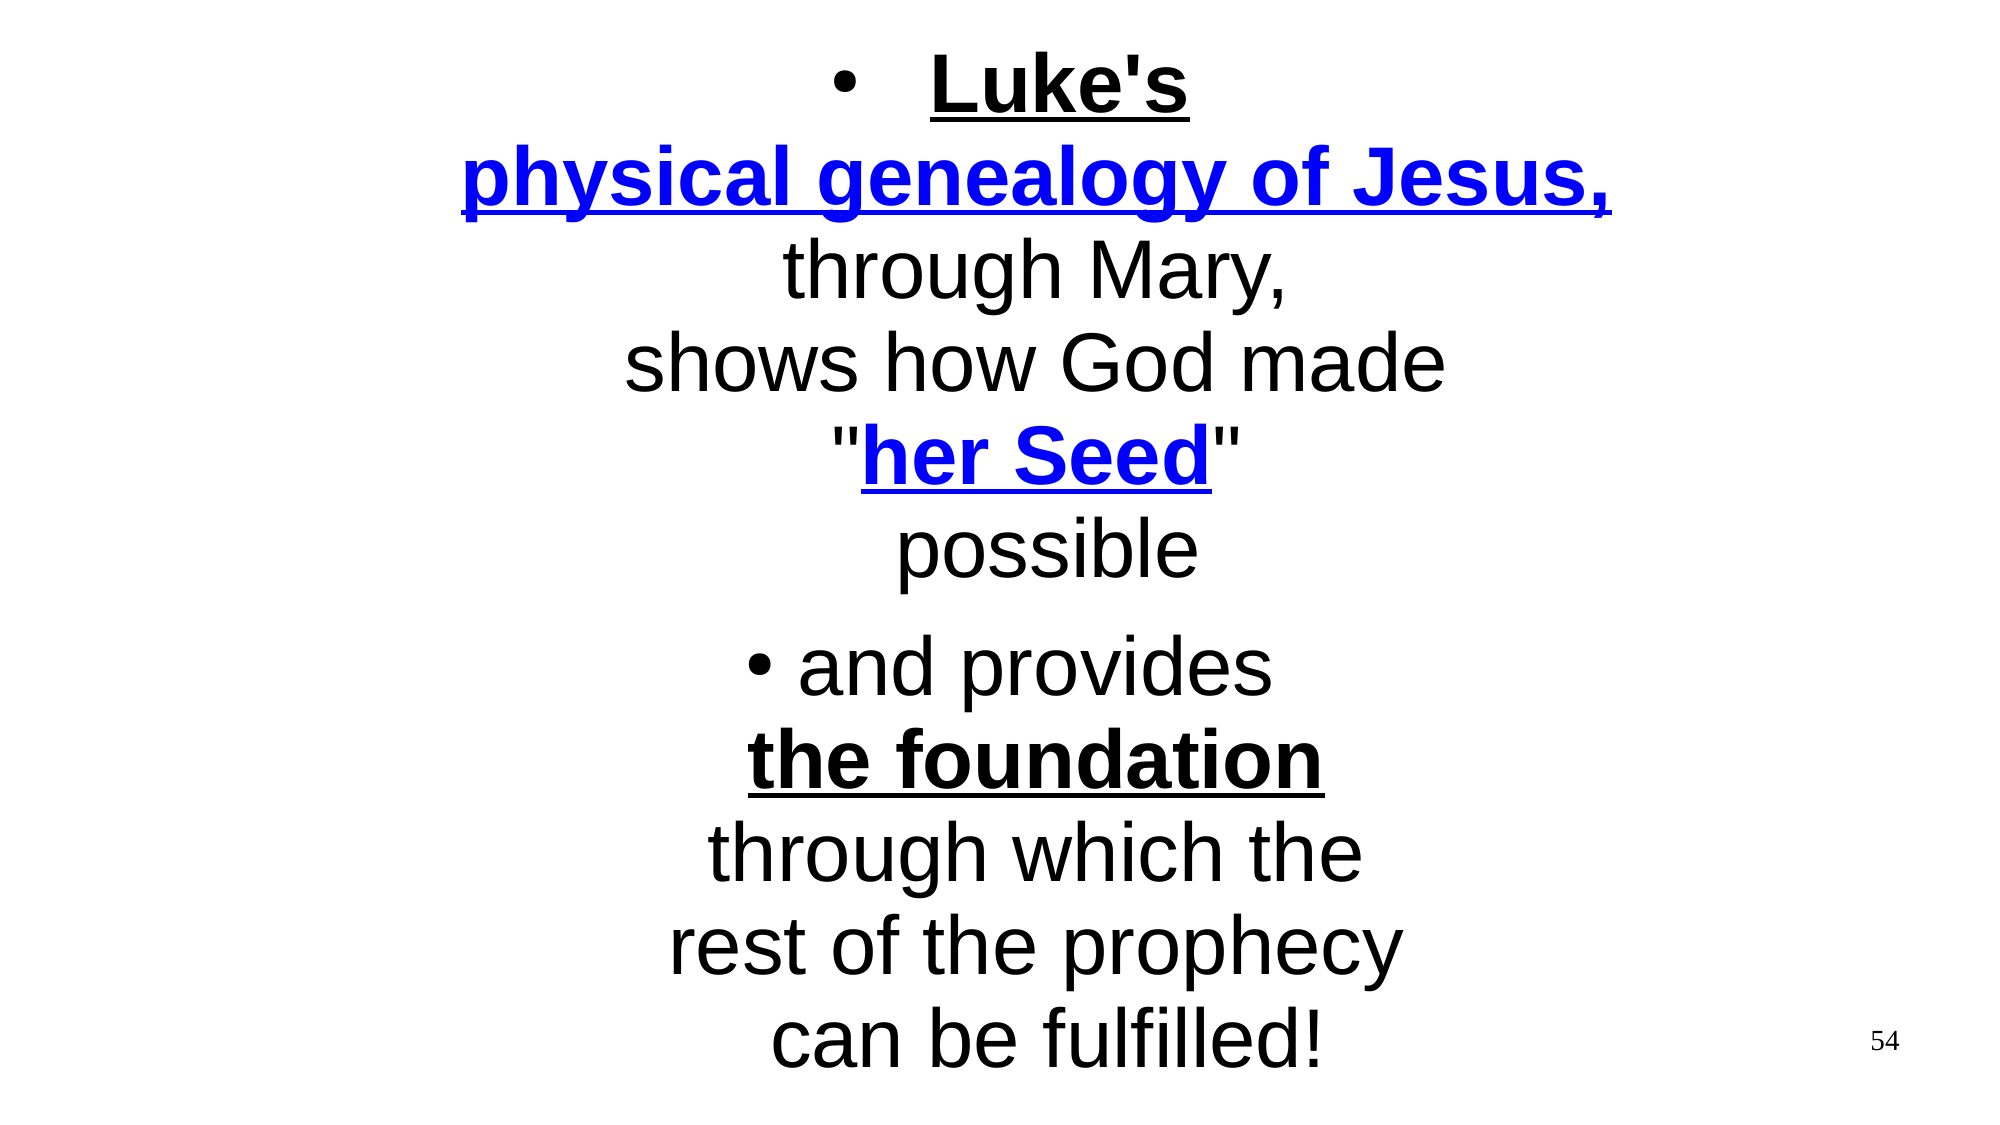

# Luke's physical genealogy of Jesus, through Mary, shows how God made "her Seed" possible
and provides
the foundation
through which the
rest of the prophecy
can be fulfilled!
54